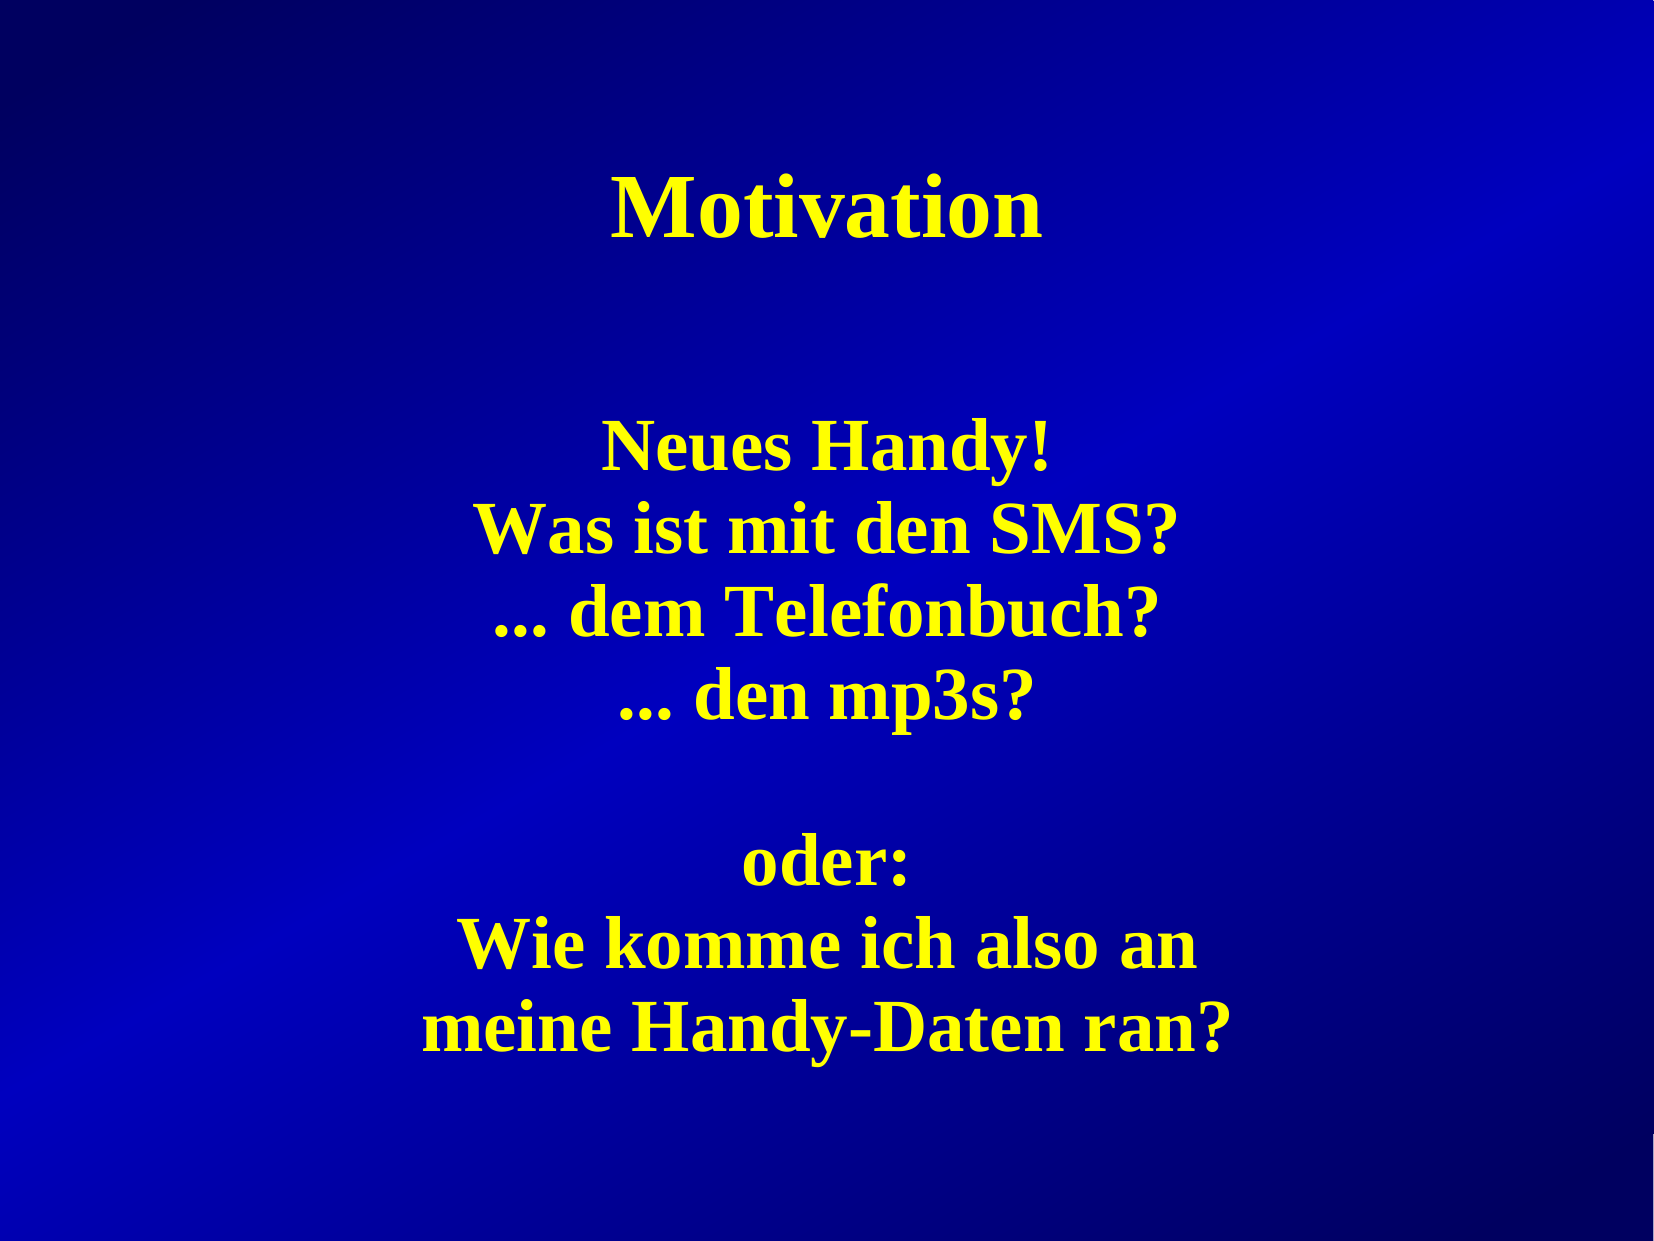

# Motivation
Neues Handy!
Was ist mit den SMS?
... dem Telefonbuch?
... den mp3s?
oder:
Wie komme ich also an
meine Handy-Daten ran?